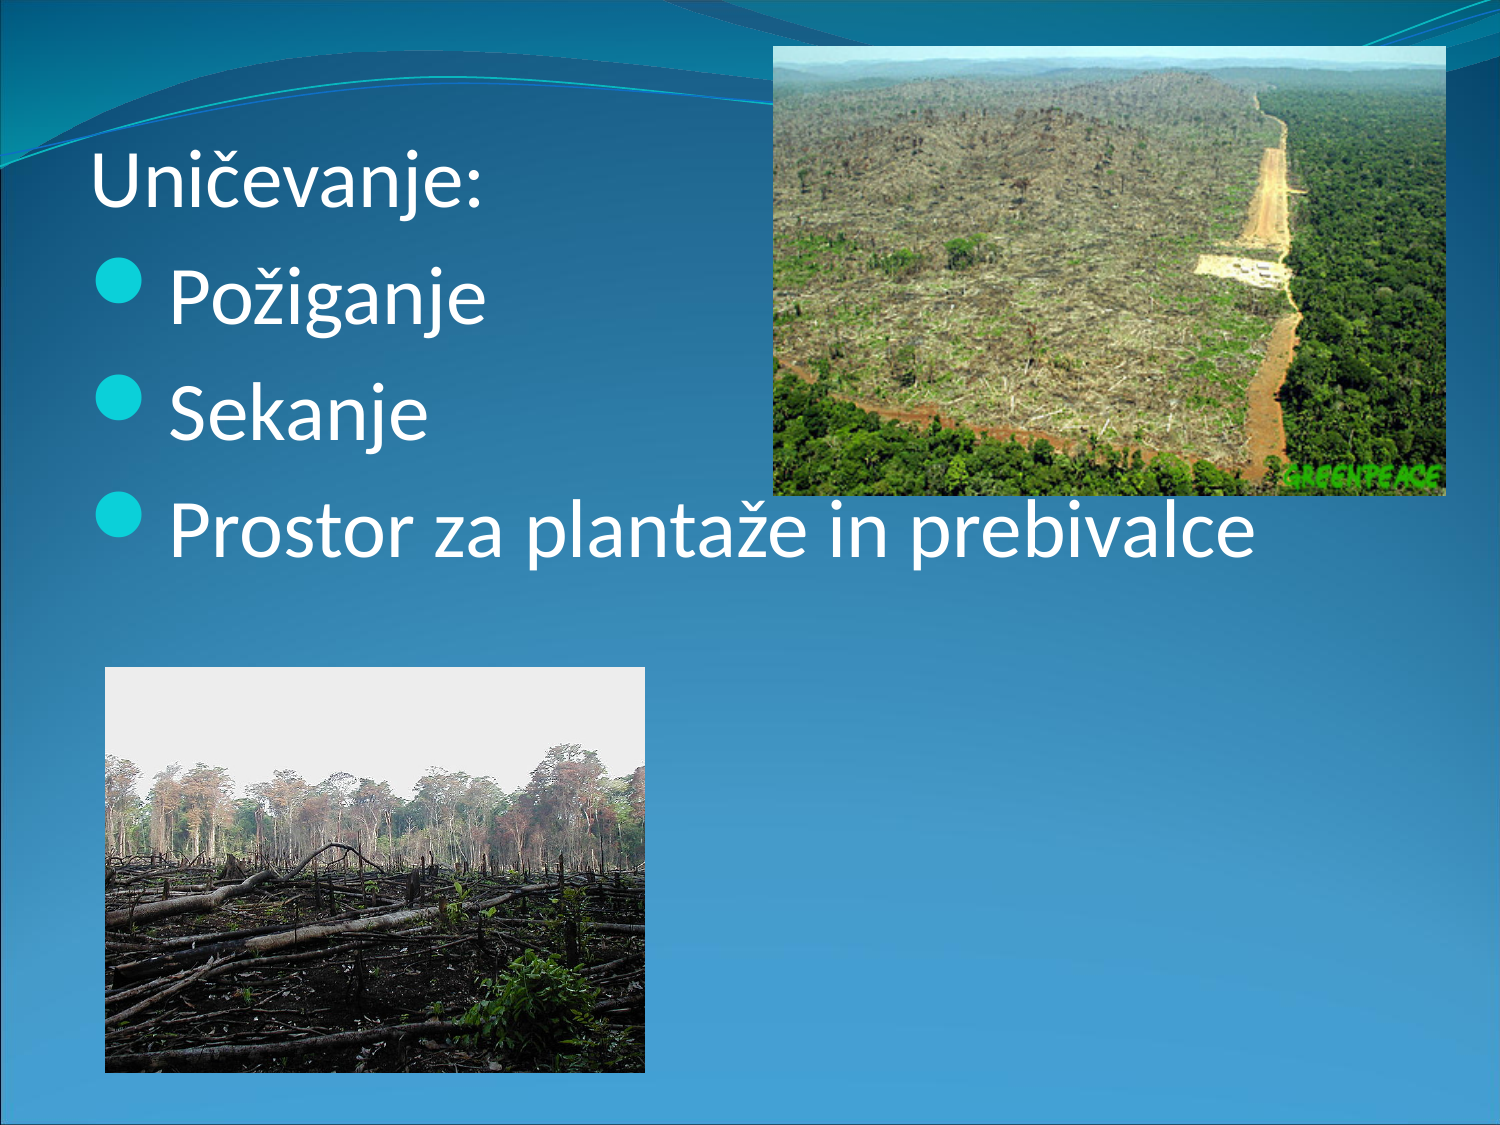

Uničevanje:
Požiganje
Sekanje
Prostor za plantaže in prebivalce